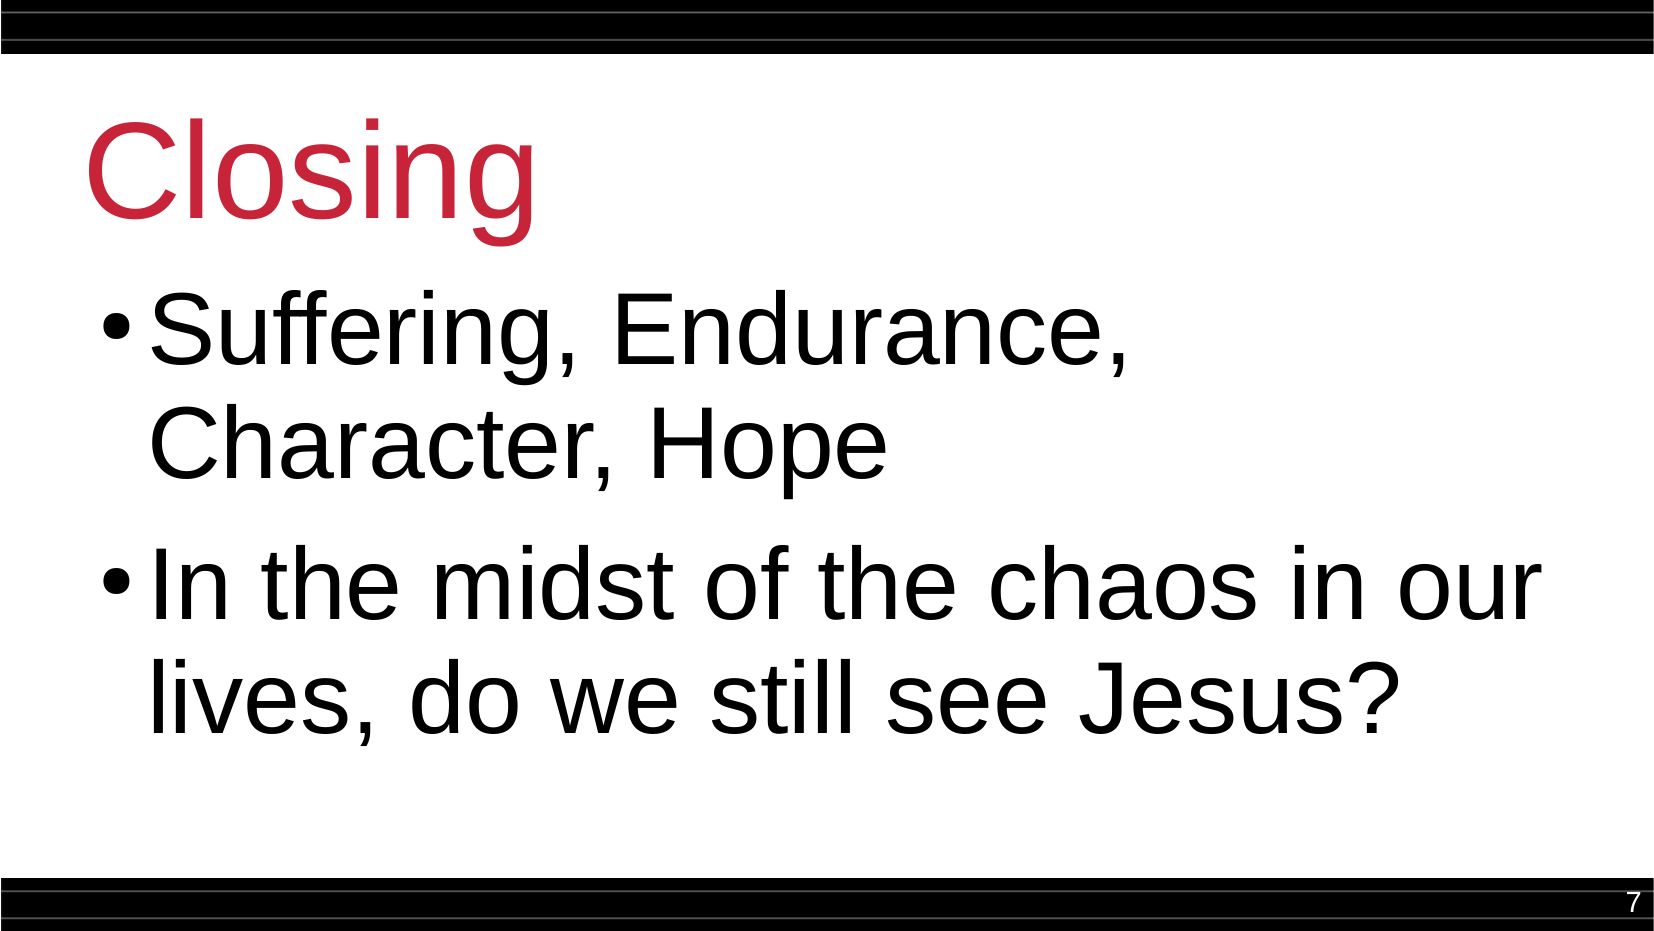

# Closing
Suffering, Endurance, Character, Hope
In the midst of the chaos in our lives, do we still see Jesus?